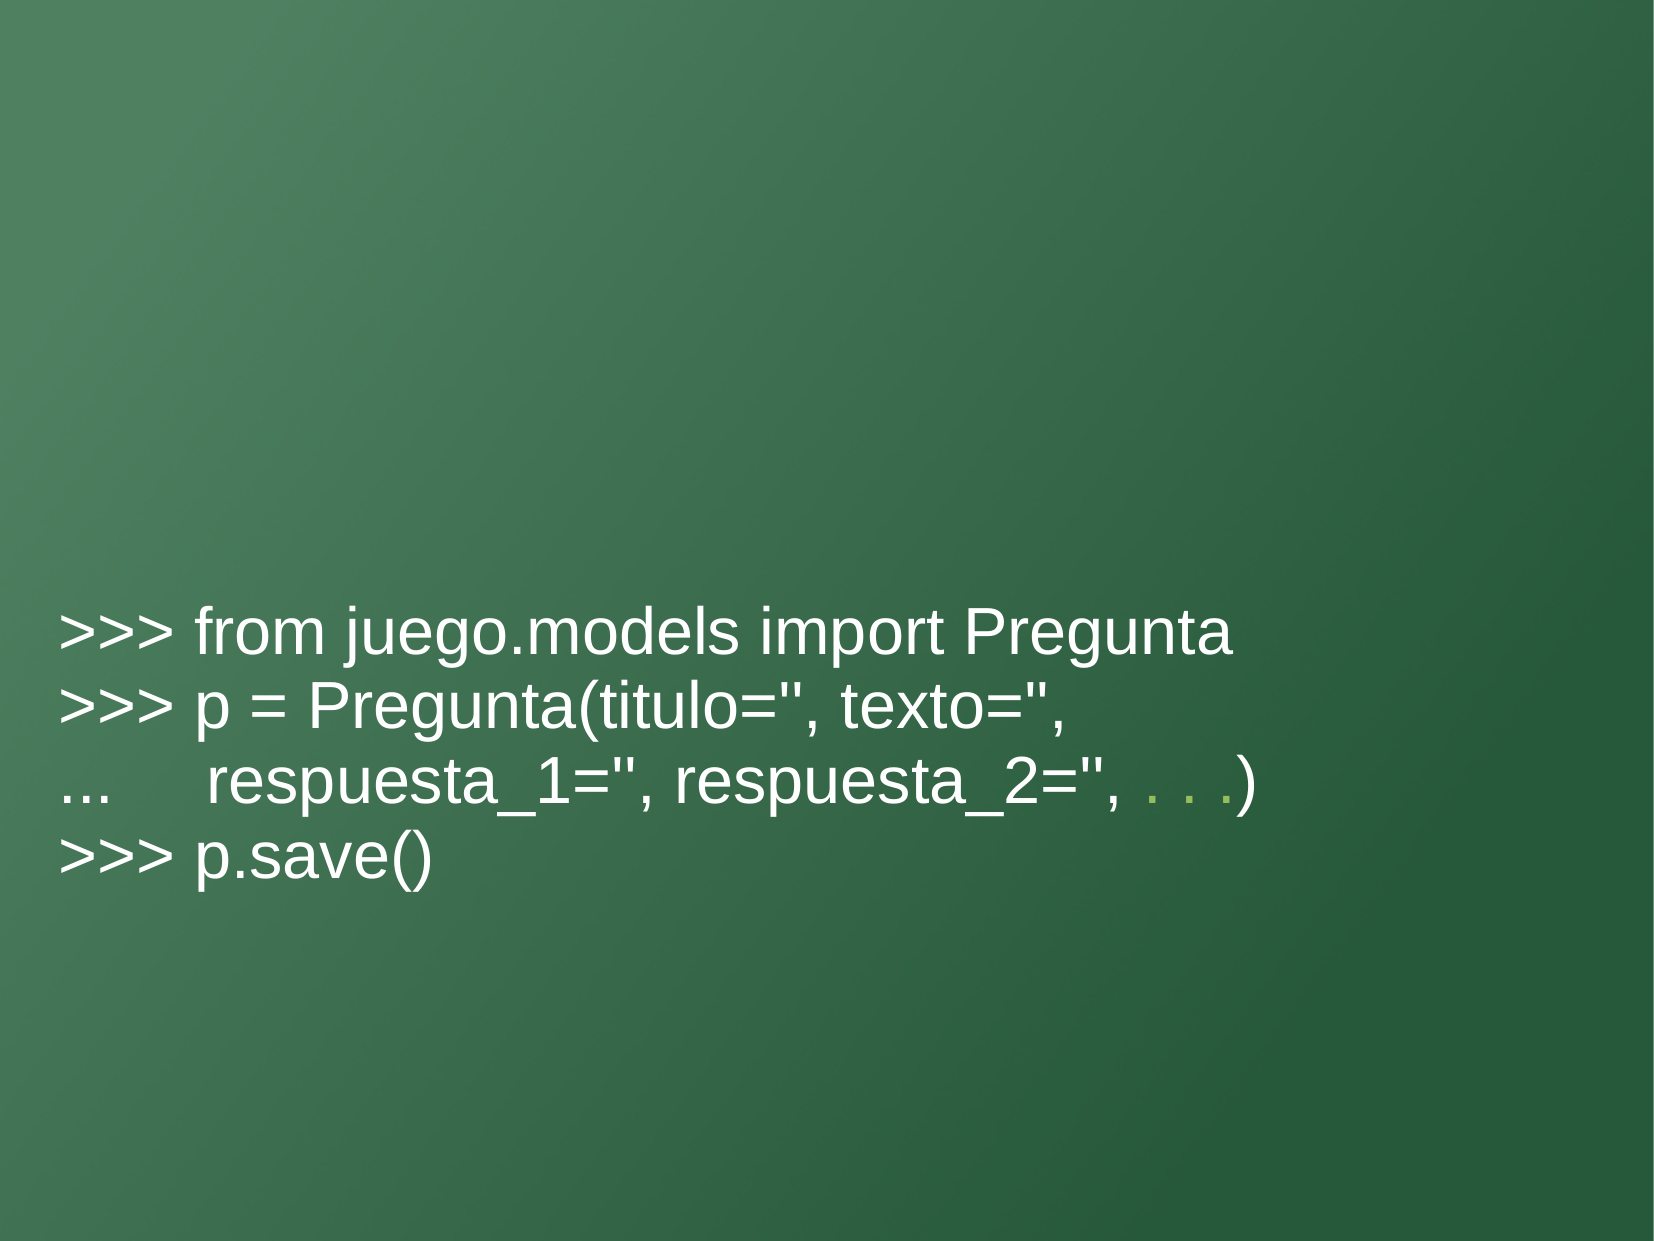

# >>> from juego.models import Pregunta
>>> p = Pregunta(titulo='', texto='',
... respuesta_1='', respuesta_2='', . . .)
>>> p.save()